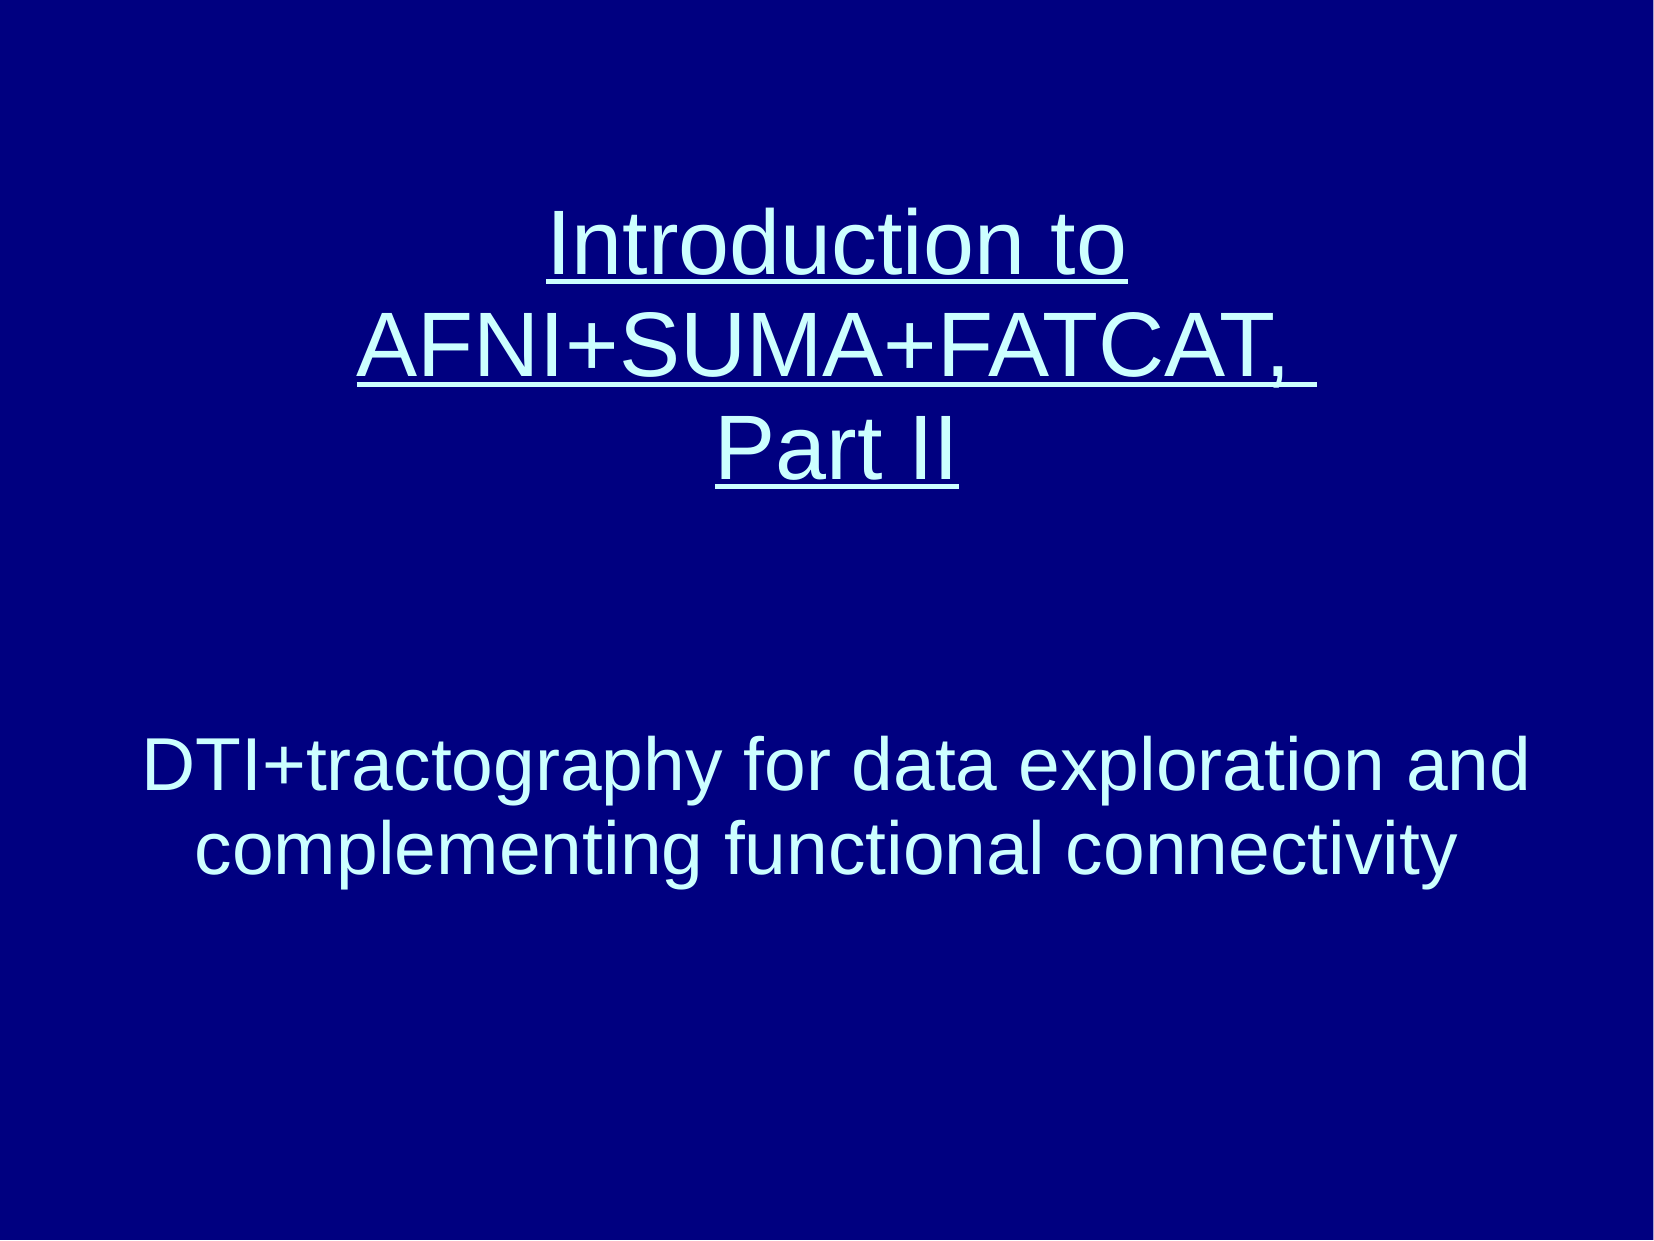

# Introduction to AFNI+SUMA+FATCAT, Part II DTI+tractography for data exploration and complementing functional connectivity